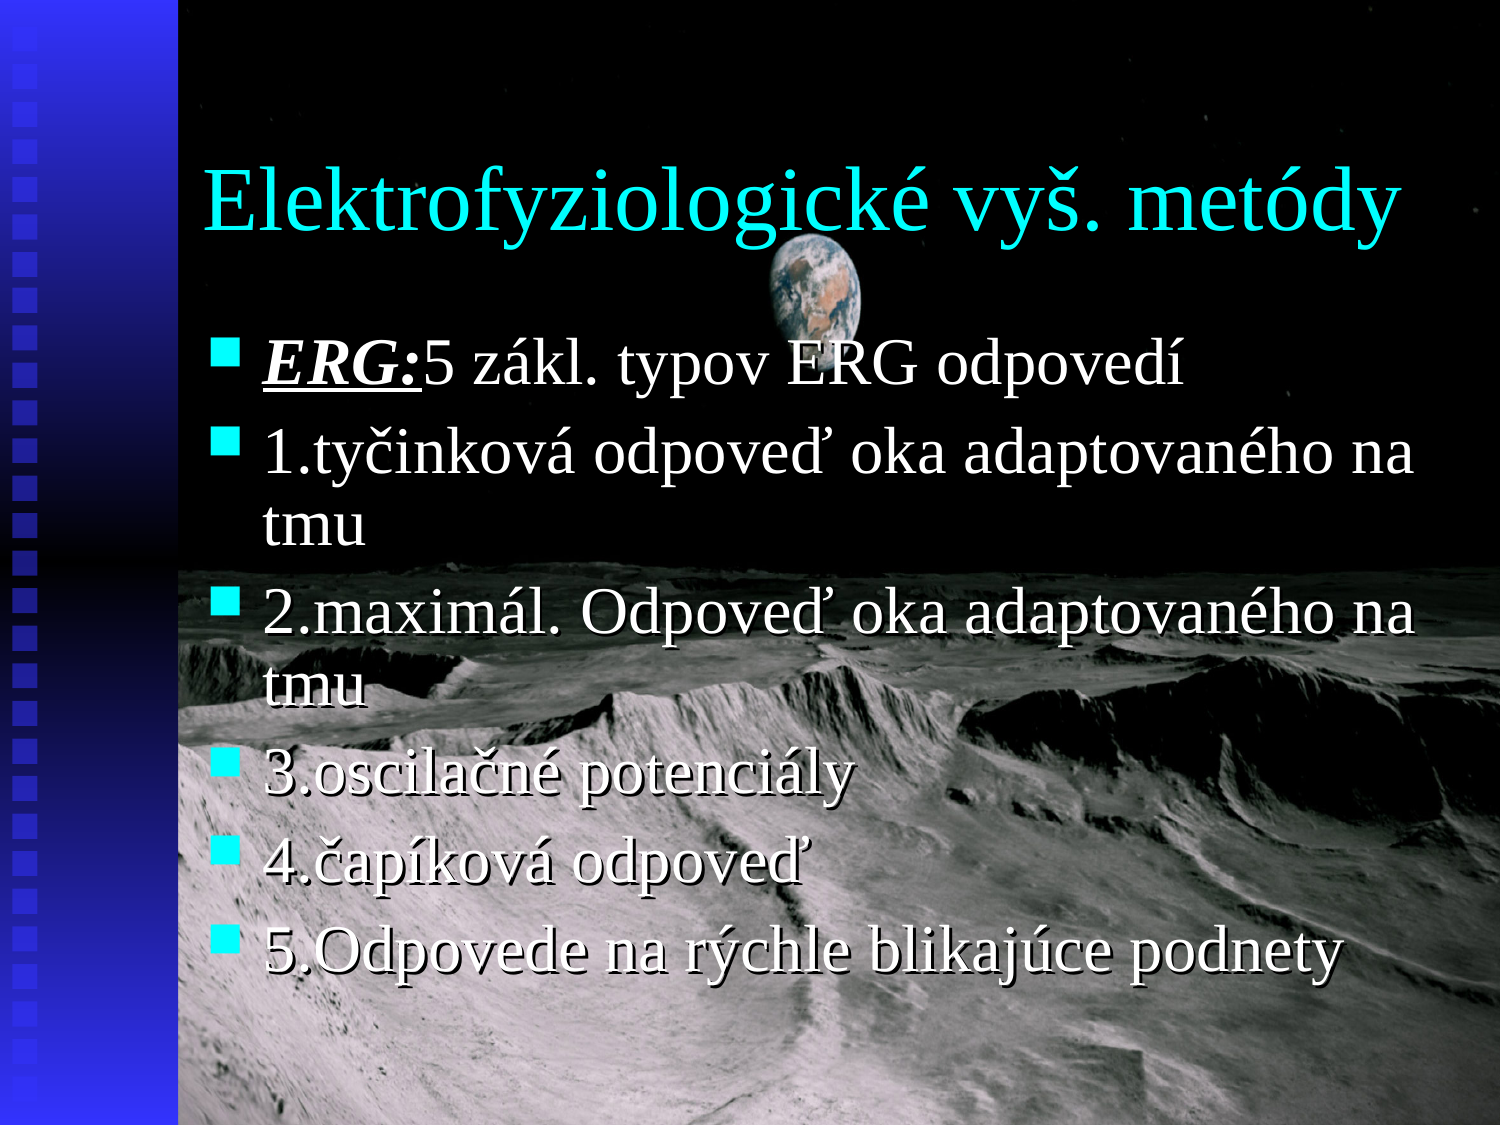

# Elektrofyziologické vyš. metódy
ERG:5 zákl. typov ERG odpovedí
1.tyčinková odpoveď oka adaptovaného na tmu
2.maximál. Odpoveď oka adaptovaného na tmu
3.oscilačné potenciály
4.čapíková odpoveď
5.Odpovede na rýchle blikajúce podnety